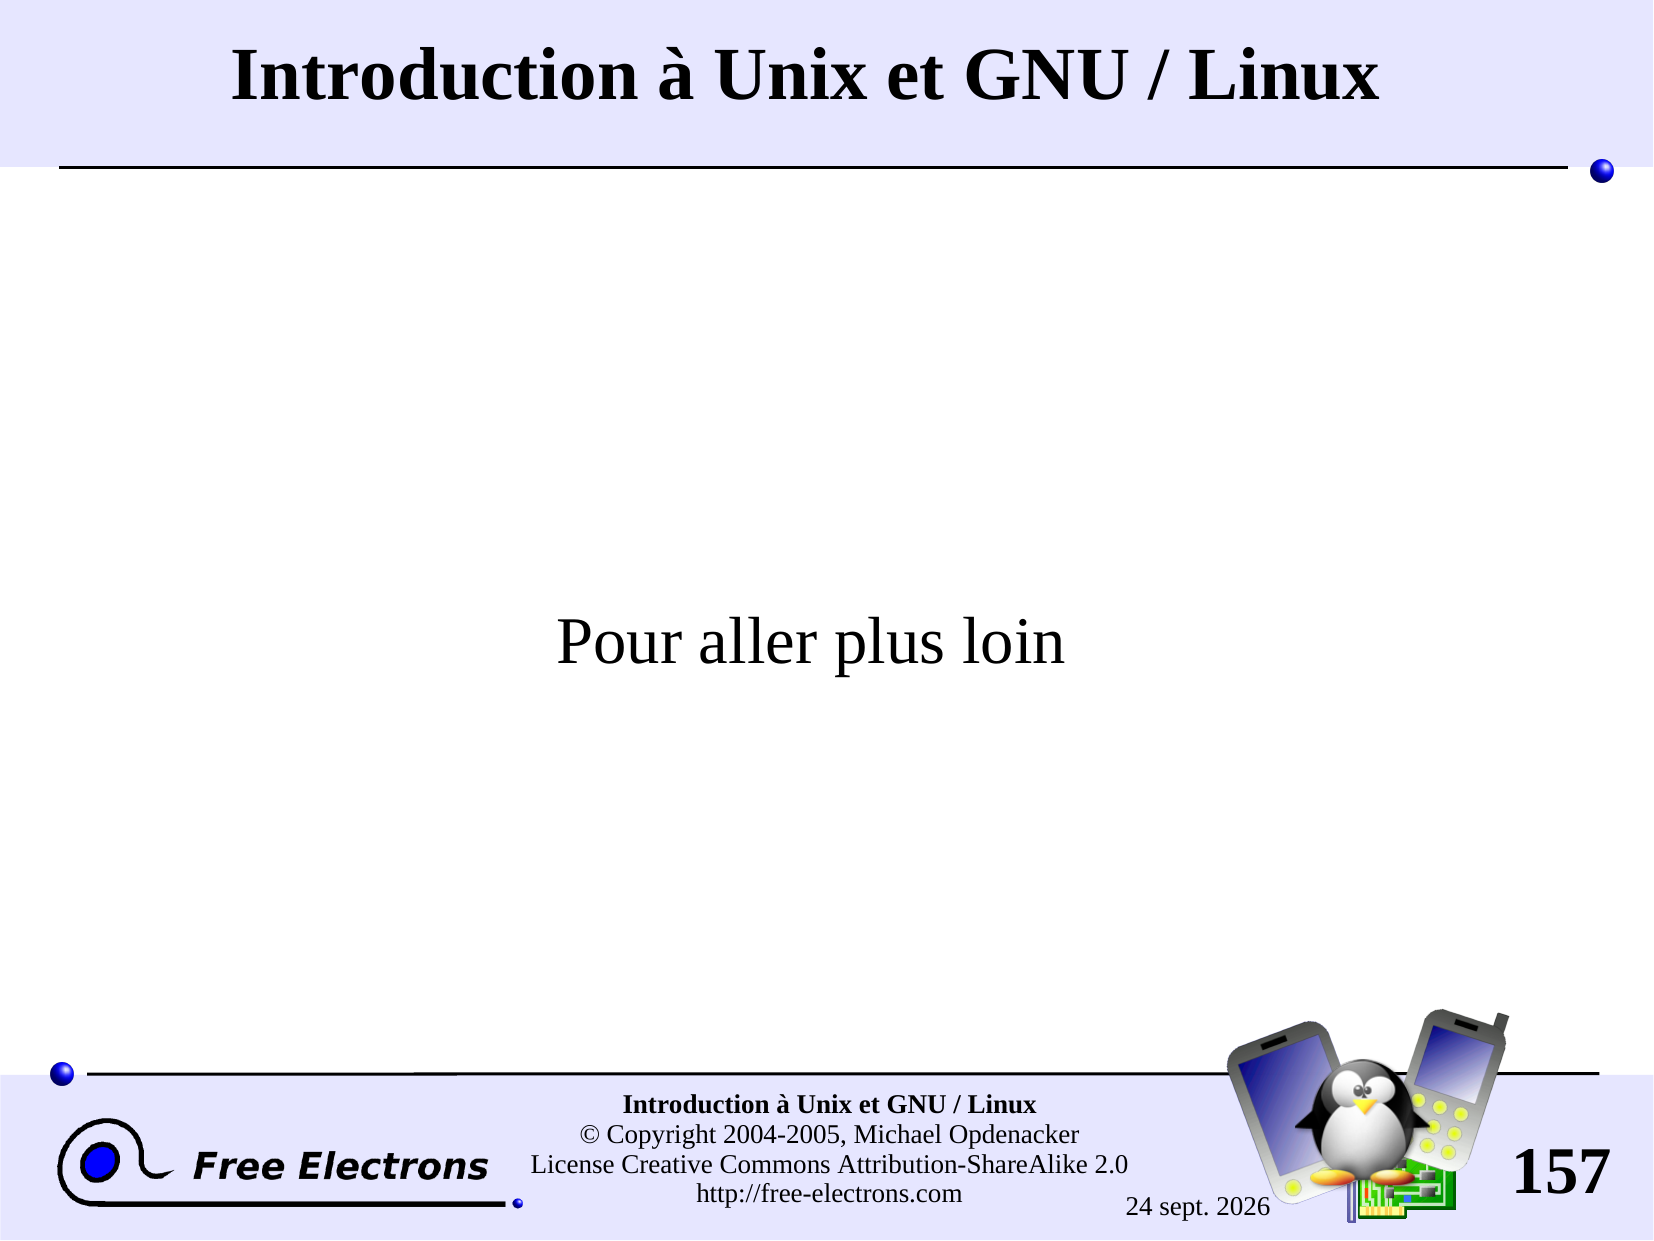

# Introduction à Unix et GNU / Linux
Pour aller plus loin